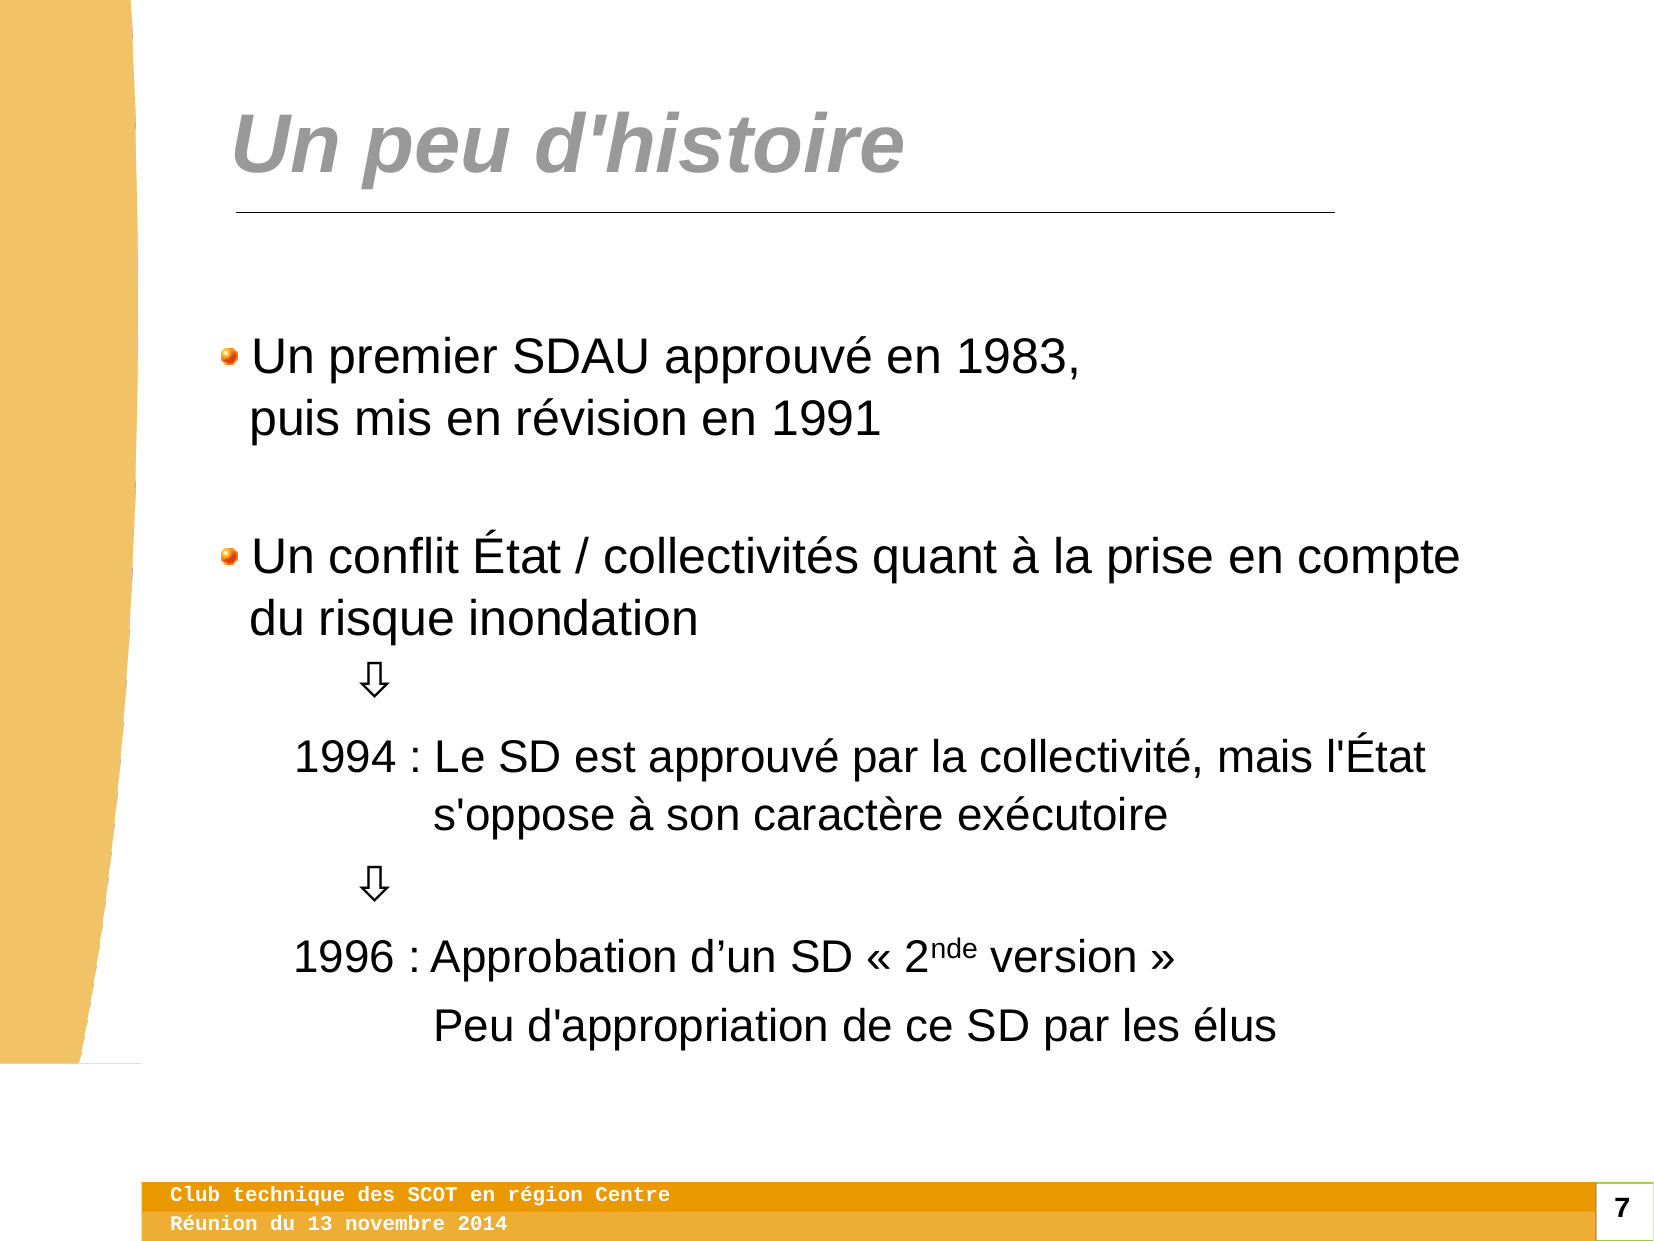

Un peu d'histoire
#
 Un premier SDAU approuvé en 1983,
 puis mis en révision en 1991
 Un conflit État / collectivités quant à la prise en compte
 du risque inondation
	
 1994 : Le SD est approuvé par la collectivité, mais l'État
 s'oppose à son caractère exécutoire
	
 1996 : Approbation d’un SD « 2nde version »
 Peu d'appropriation de ce SD par les élus
Club technique des SCOT en région Centre
Réunion du 13 novembre 2014